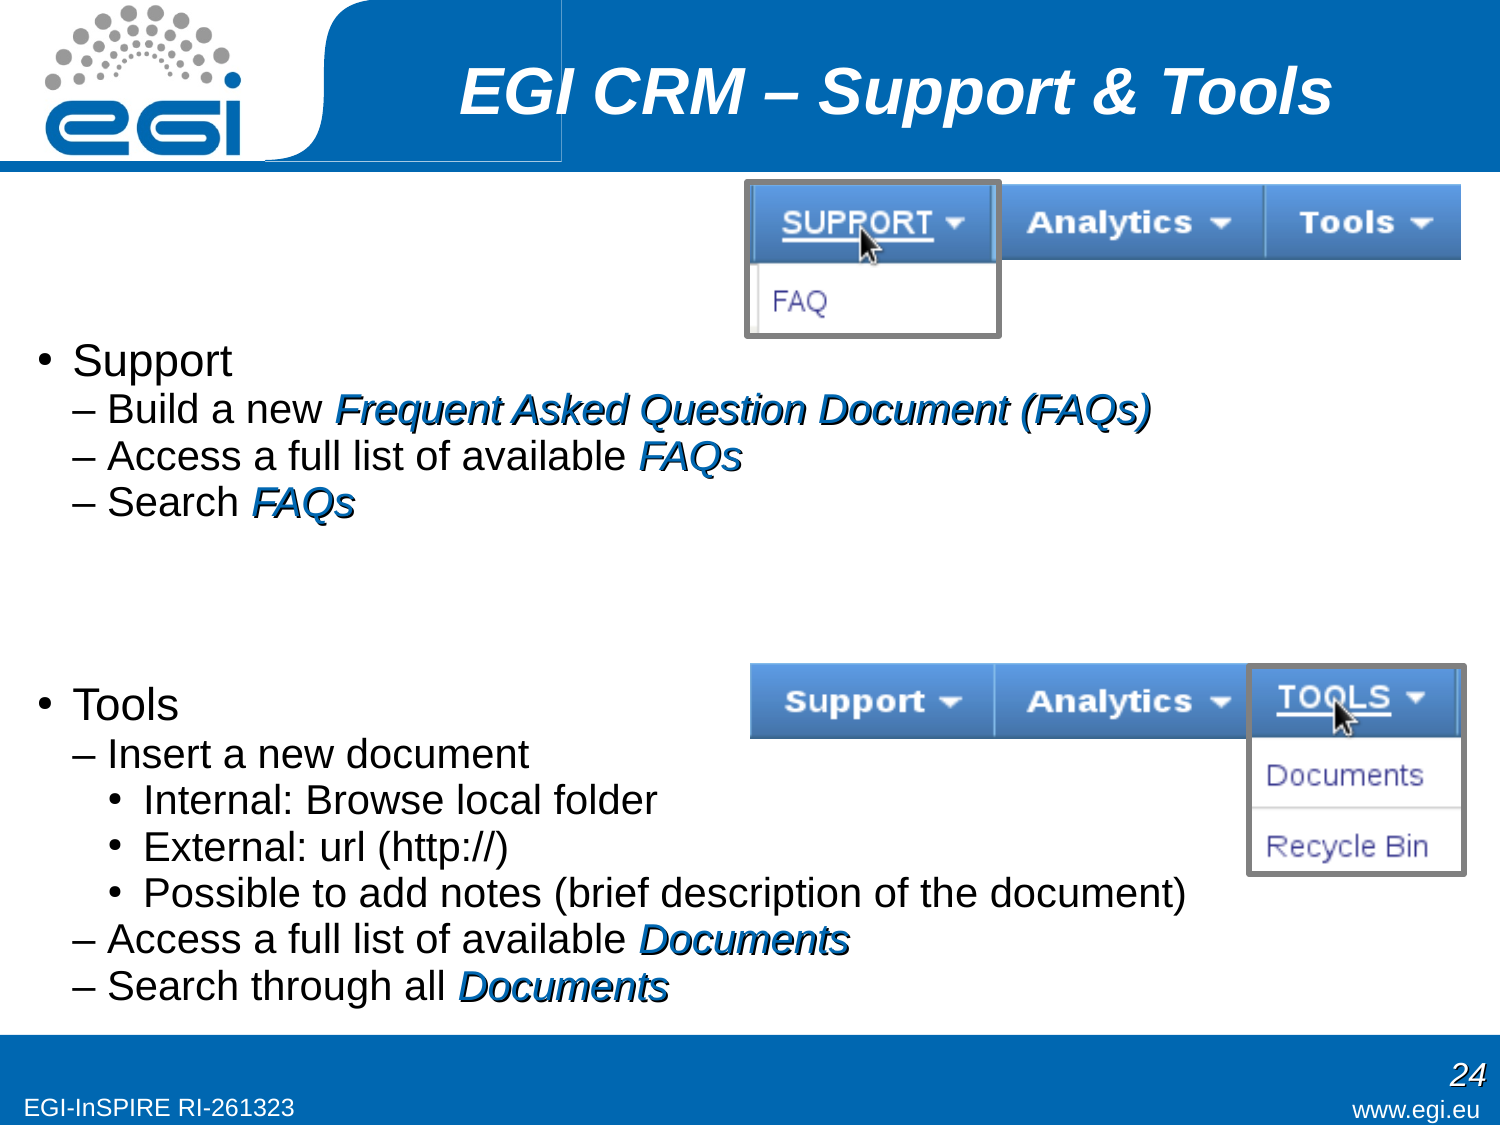

EGI CRM – Support & Tools
Support
– Build a new Frequent Asked Question Document (FAQs)
– Access a full list of available FAQs
– Search FAQs
Tools
– Insert a new document
Internal: Browse local folder
External: url (http://)
Possible to add notes (brief description of the document)
– Access a full list of available Documents
– Search through all Documents
24